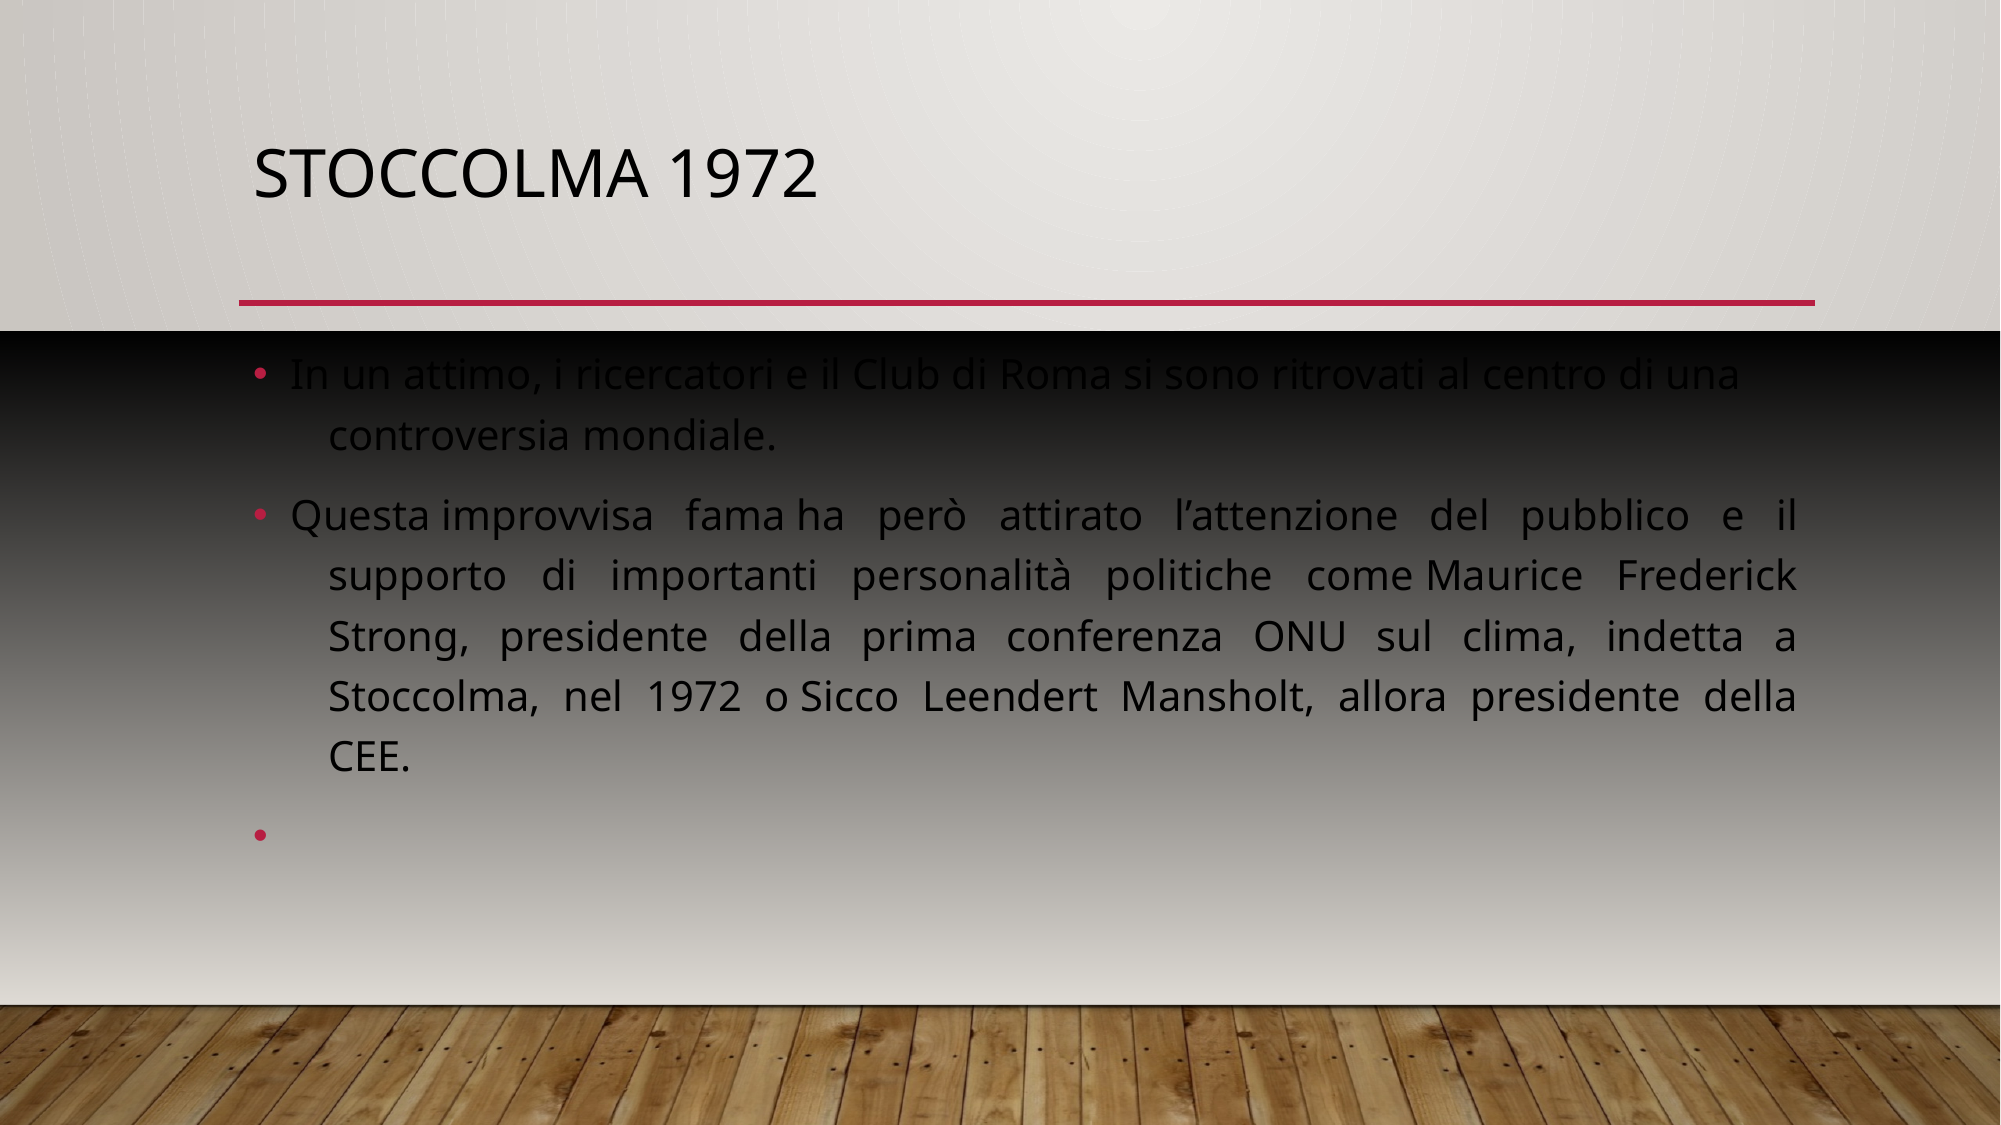

# Stoccolma 1972
In un attimo, i ricercatori e il Club di Roma si sono ritrovati al centro di una controversia mondiale.
Questa improvvisa fama ha però attirato l’attenzione del pubblico e il supporto di importanti personalità politiche come Maurice Frederick Strong, presidente della prima conferenza ONU sul clima, indetta a Stoccolma, nel 1972 o Sicco Leendert Mansholt, allora presidente della CEE.